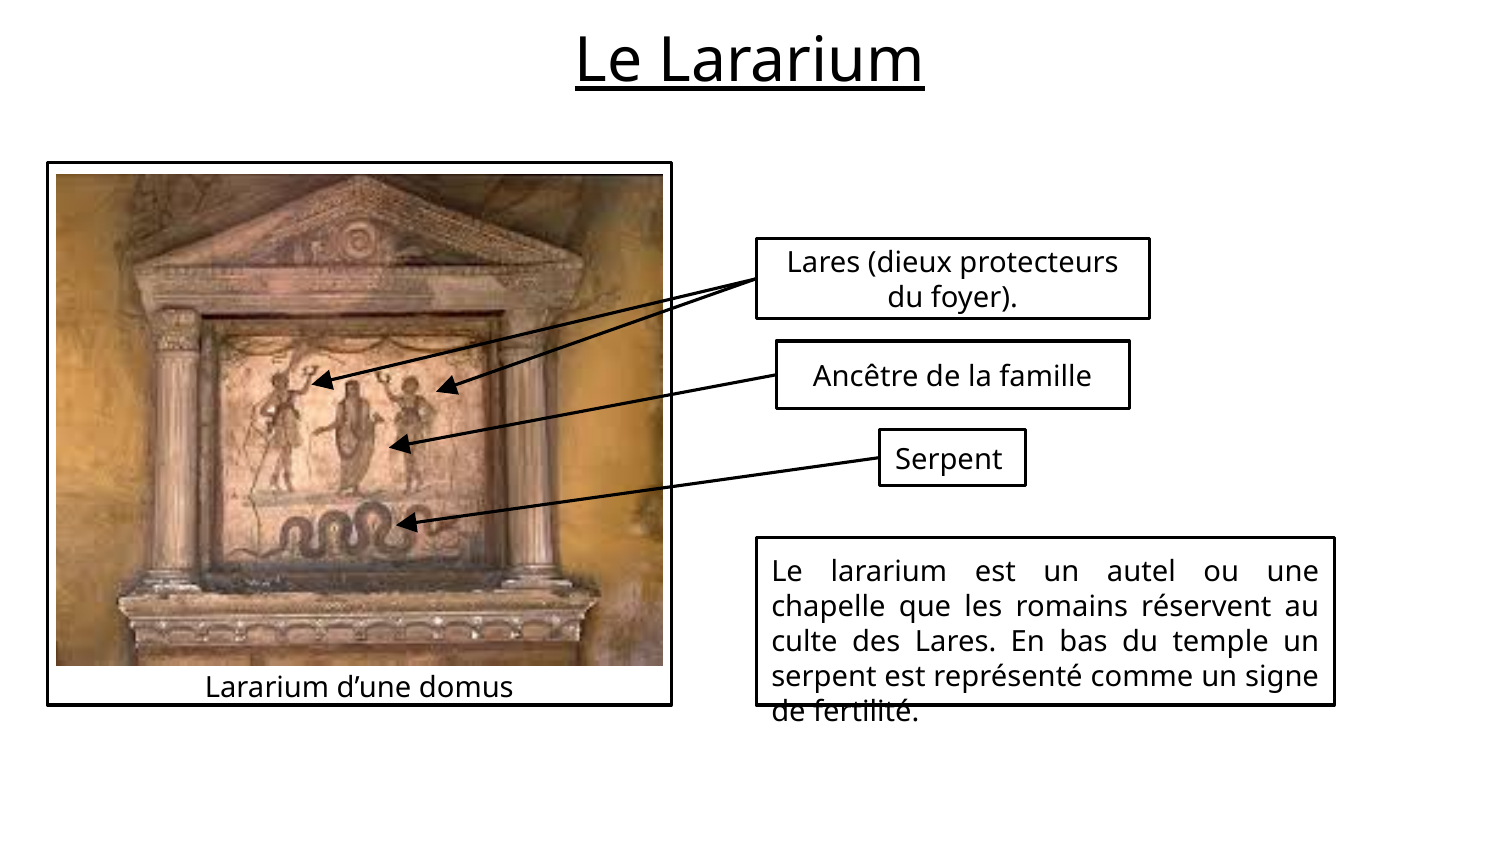

Le Lararium
Lararium d’une domus
Lares (dieux protecteurs du foyer).
Ancêtre de la famille
Serpent
Le lararium est un autel ou une chapelle que les romains réservent au culte des Lares. En bas du temple un serpent est représenté comme un signe de fertilité.